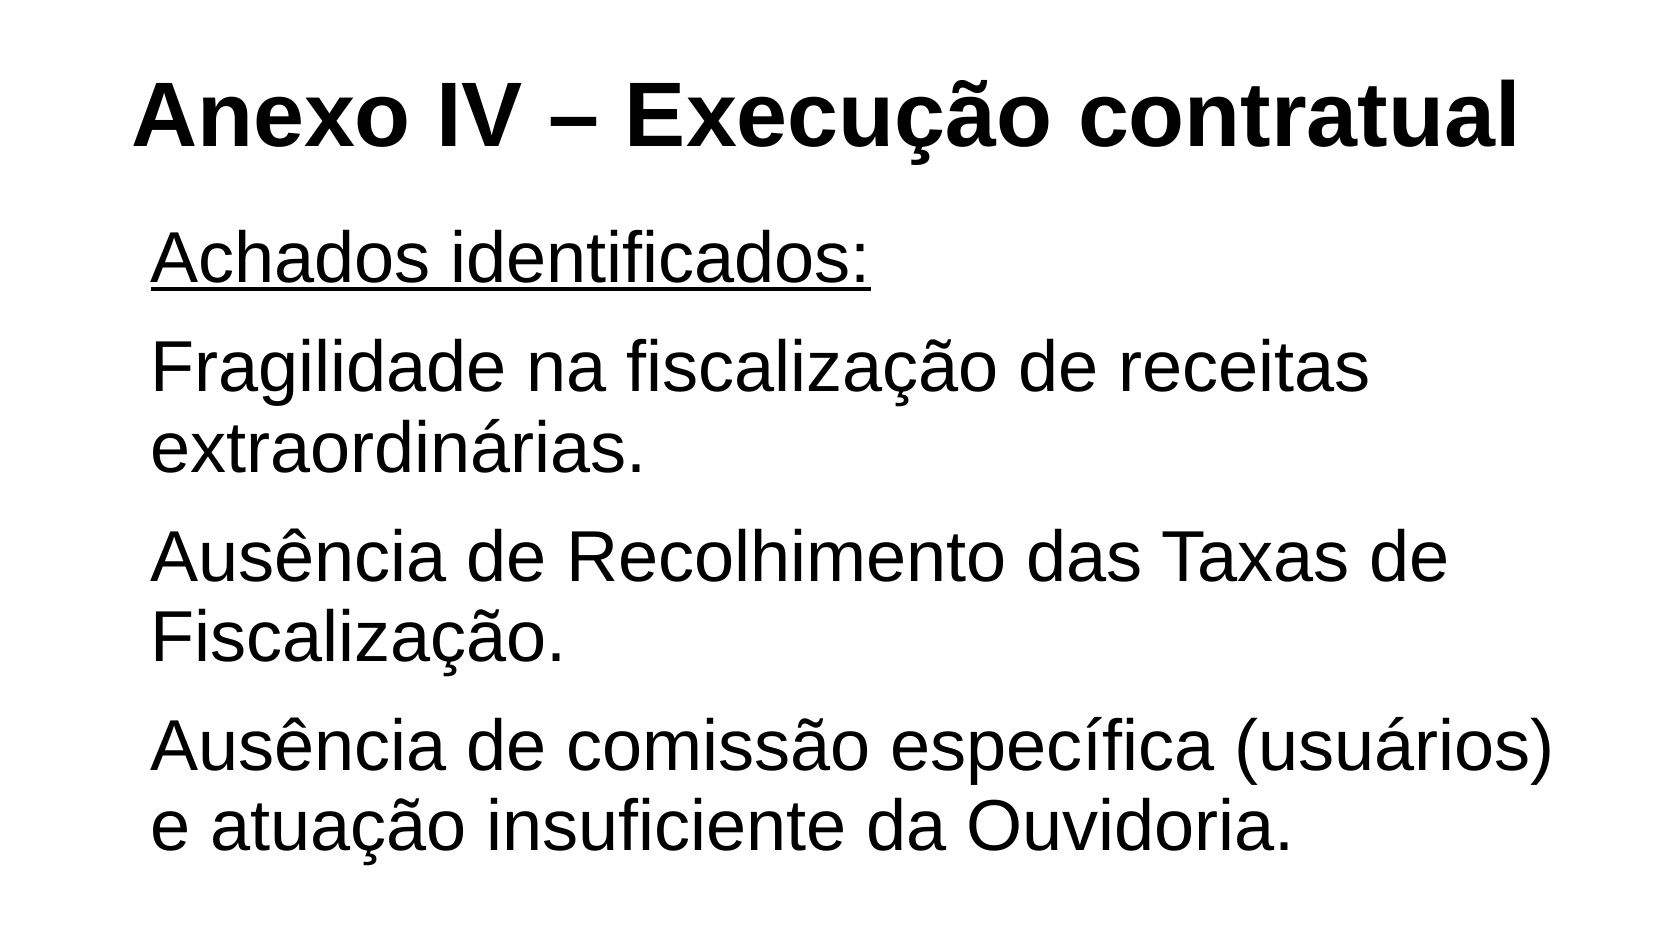

# Anexo IV – Execução contratual
Achados identificados:
Fragilidade na fiscalização de receitas extraordinárias.
Ausência de Recolhimento das Taxas de Fiscalização.
Ausência de comissão específica (usuários) e atuação insuficiente da Ouvidoria.